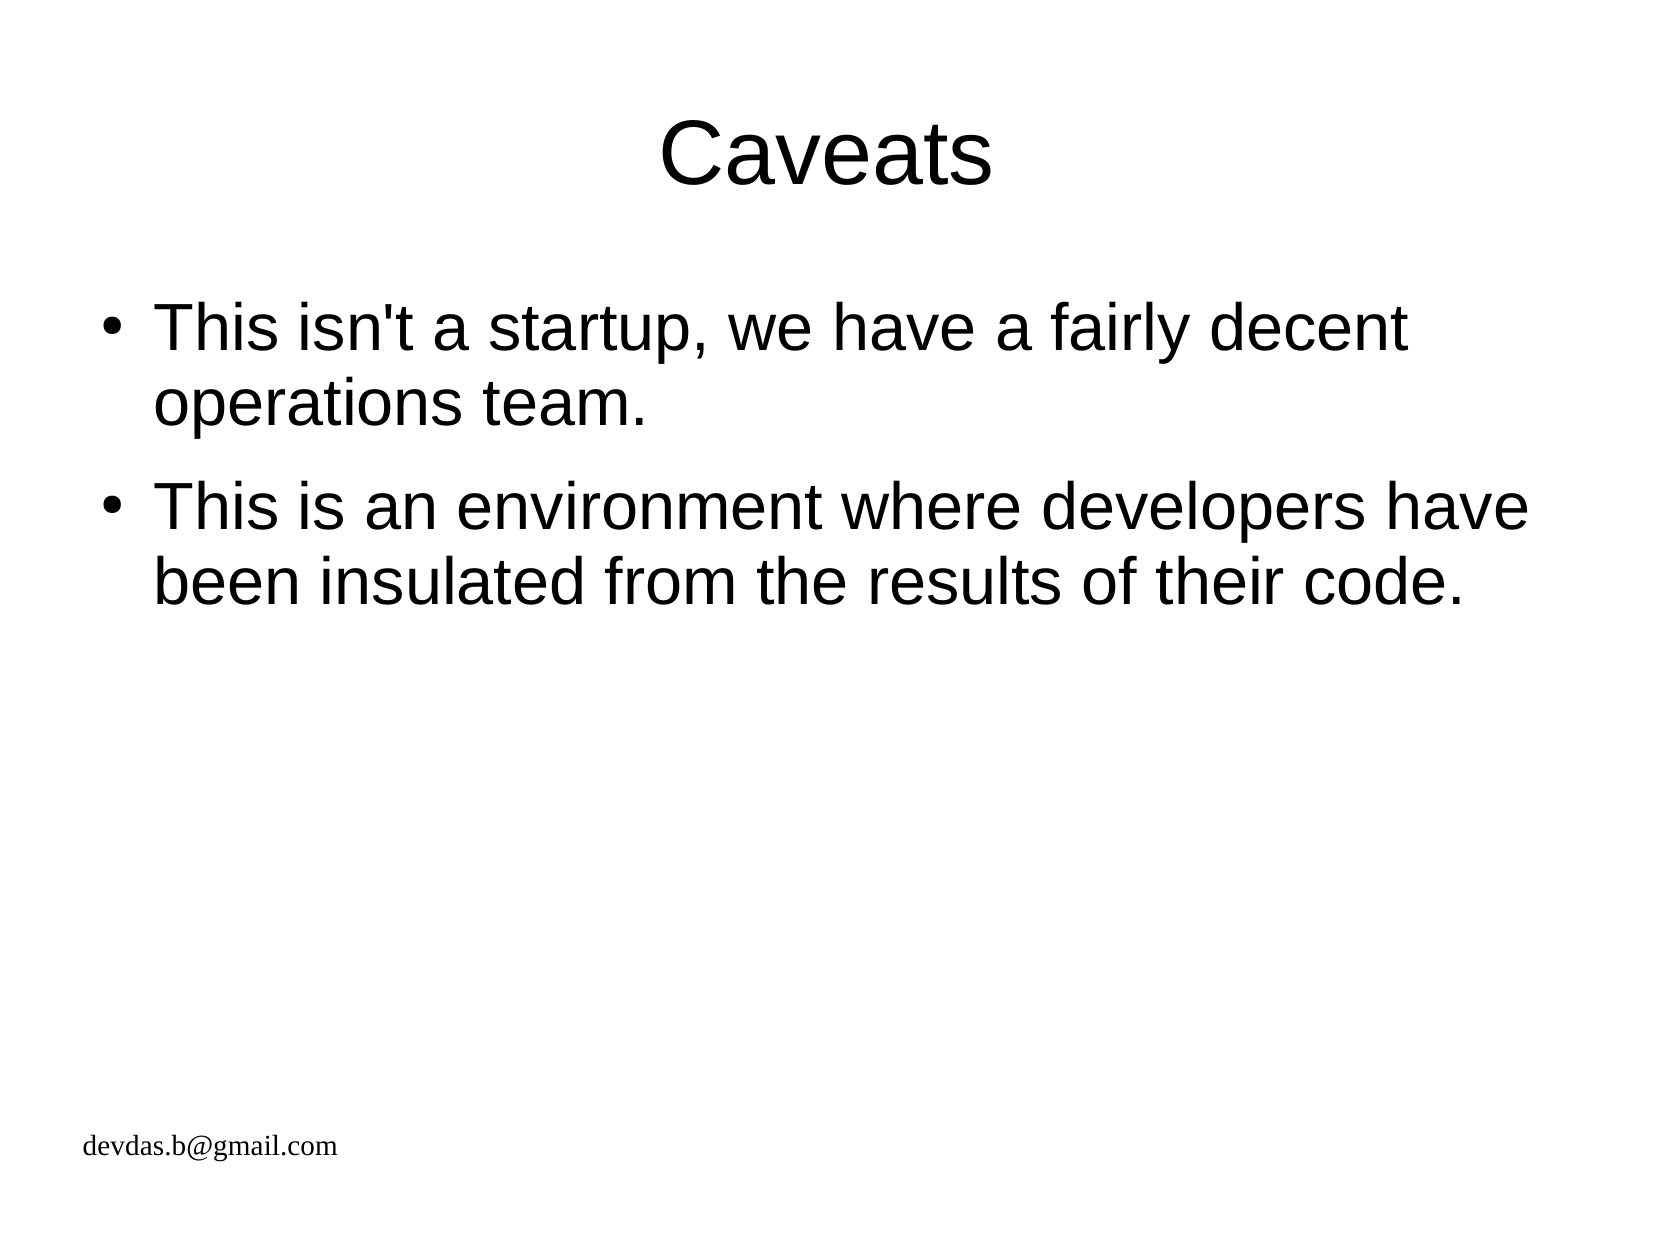

# Caveats
This isn't a startup, we have a fairly decent operations team.
This is an environment where developers have been insulated from the results of their code.